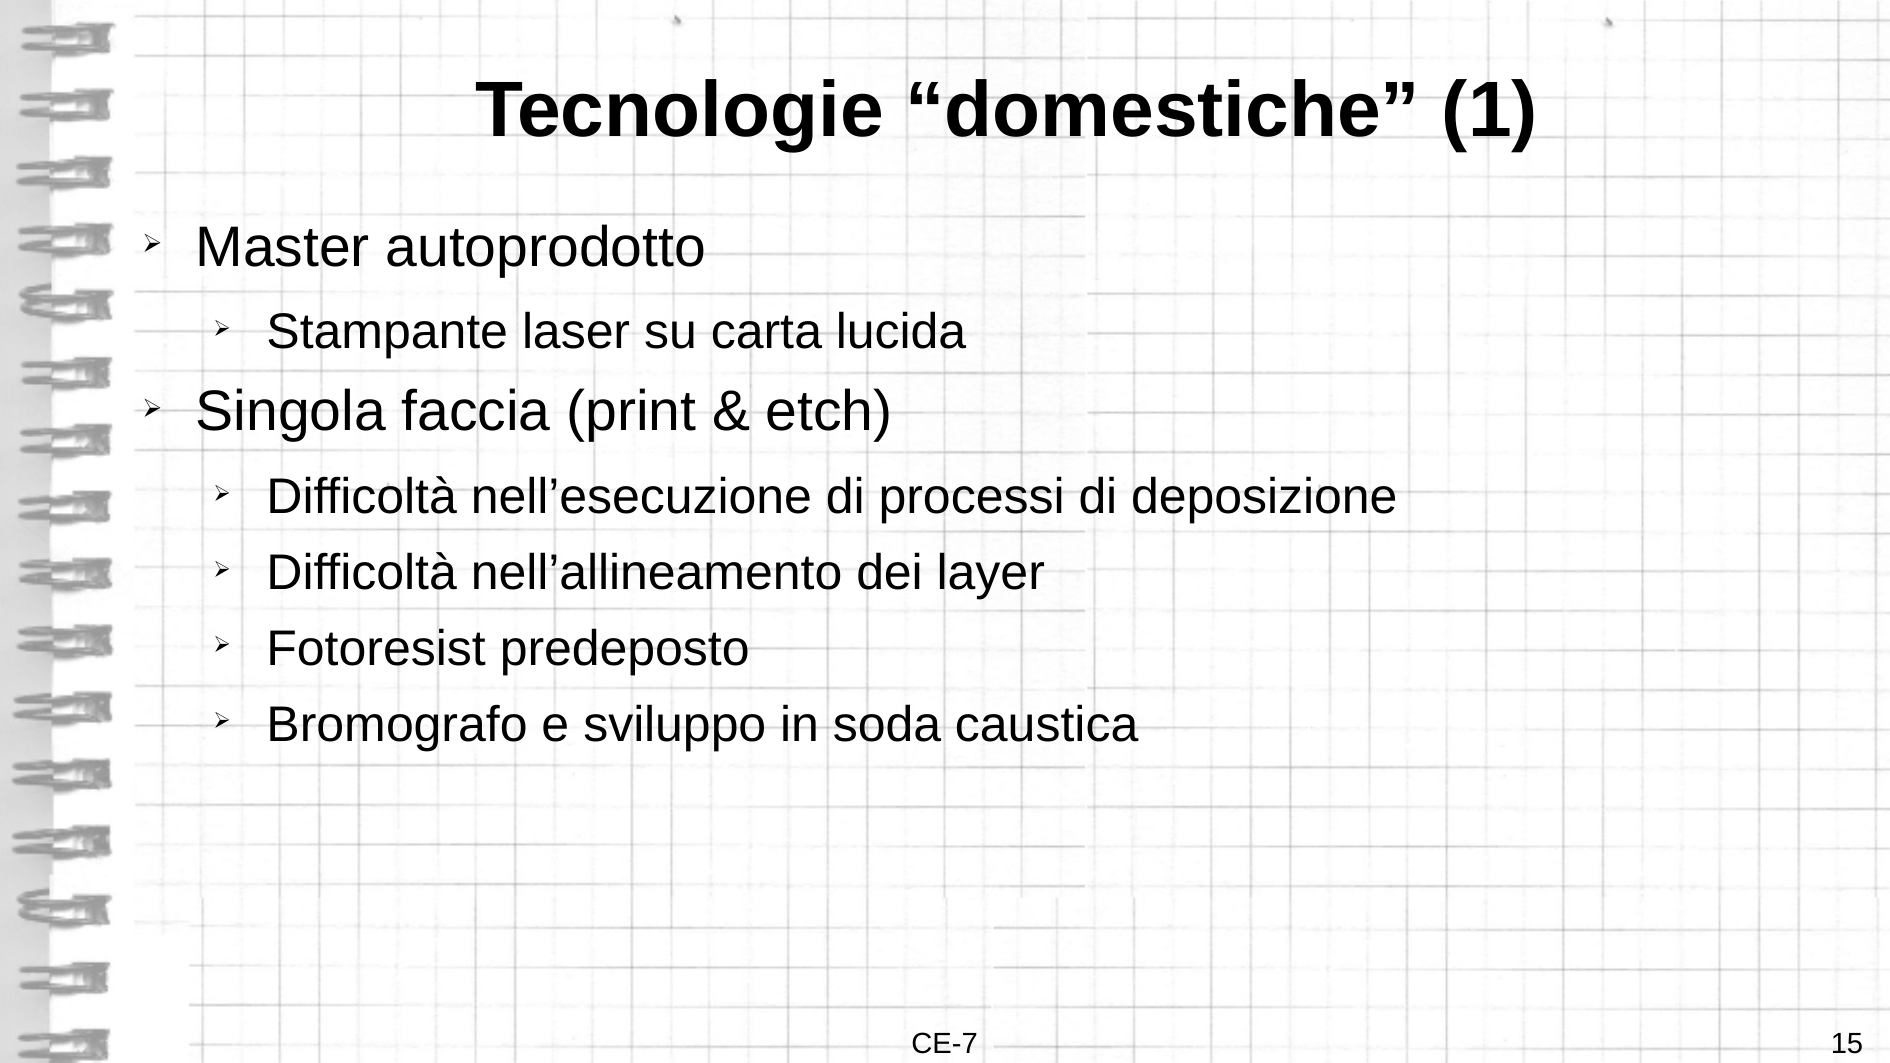

# Tecnologie “domestiche” (1)
Master autoprodotto
Stampante laser su carta lucida
Singola faccia (print & etch)
Difficoltà nell’esecuzione di processi di deposizione
Difficoltà nell’allineamento dei layer
Fotoresist predeposto
Bromografo e sviluppo in soda caustica
CE-7
15